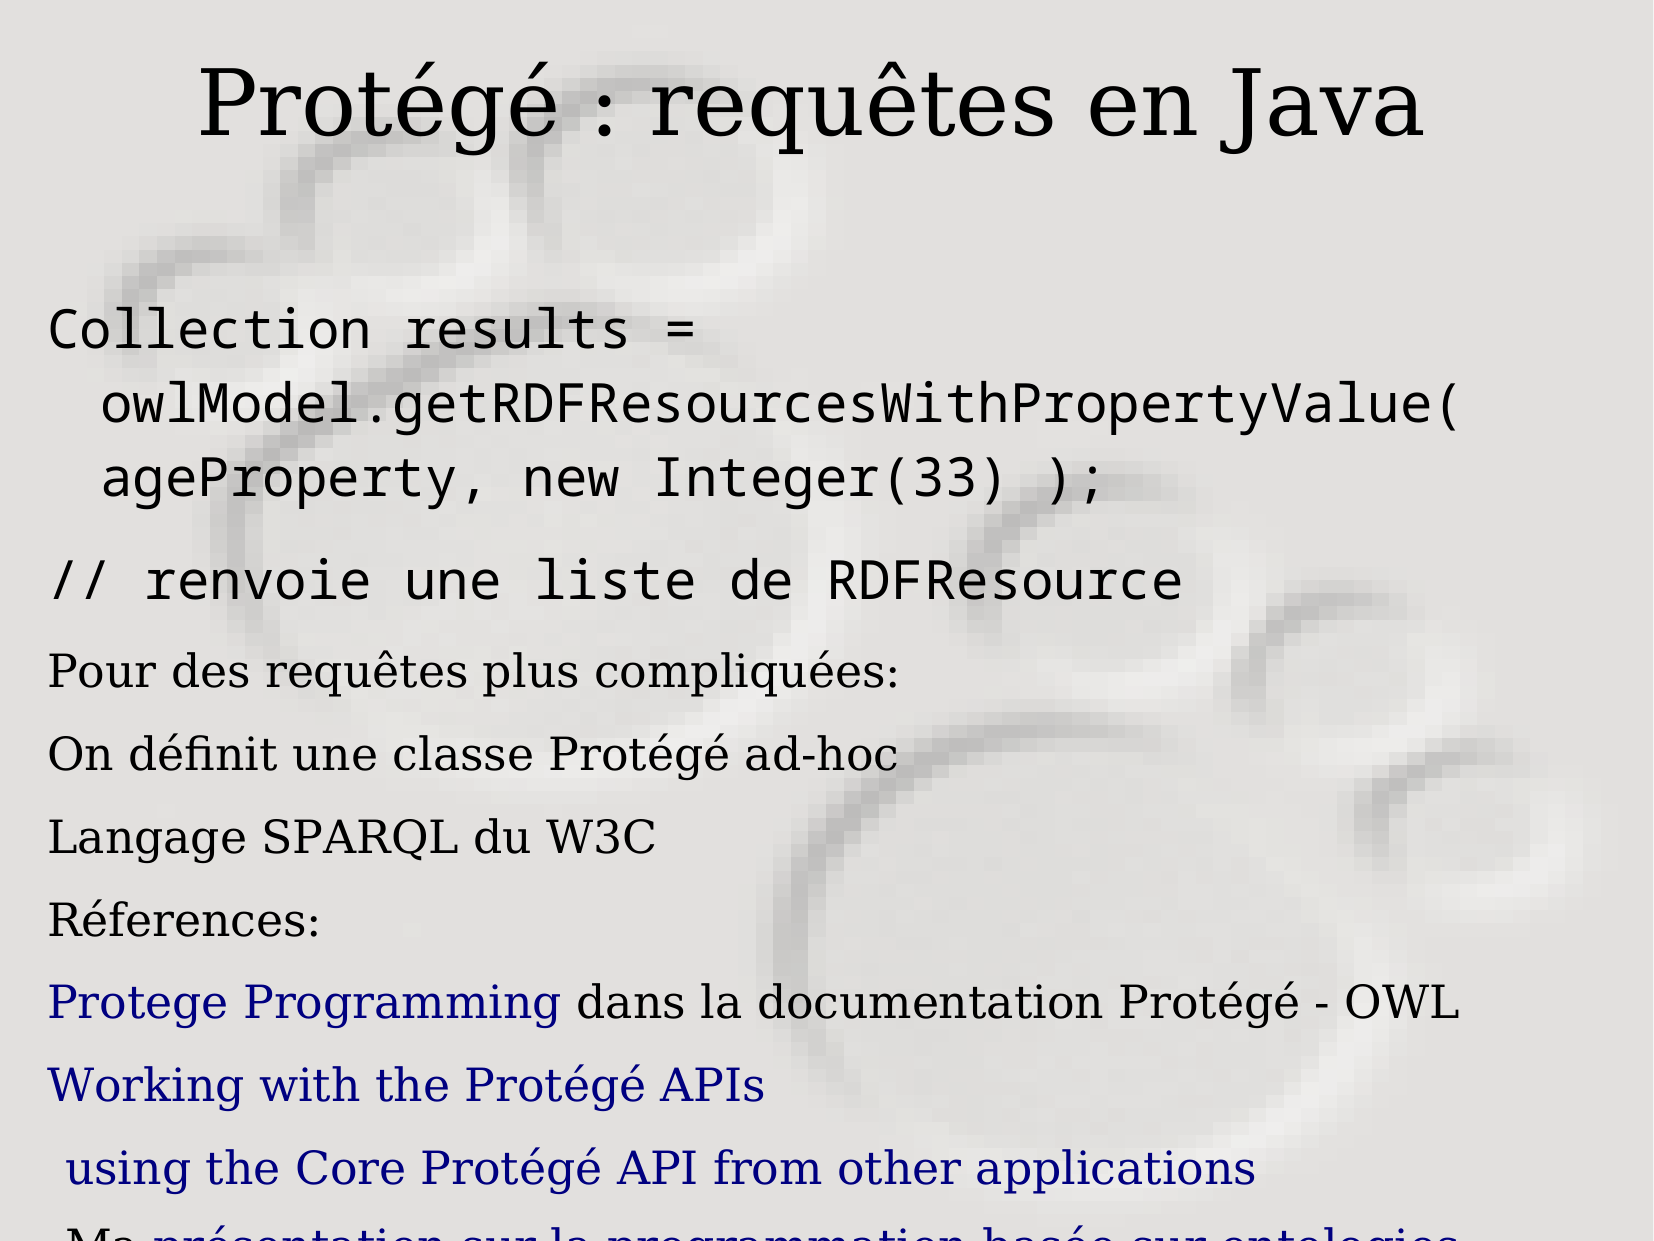

# Protégé : requêtes en Java
Collection results = owlModel.getRDFResourcesWithPropertyValue( 		ageProperty, new Integer(33) );
// renvoie une liste de RDFResource
Pour des requêtes plus compliquées:
On définit une classe Protégé ad-hoc
Langage SPARQL du W3C
Réferences:
Protege Programming dans la documentation Protégé - OWL
Working with the Protégé APIs
using the Core Protégé API from other applications
Ma présentation sur la programmation basée sur ontologies